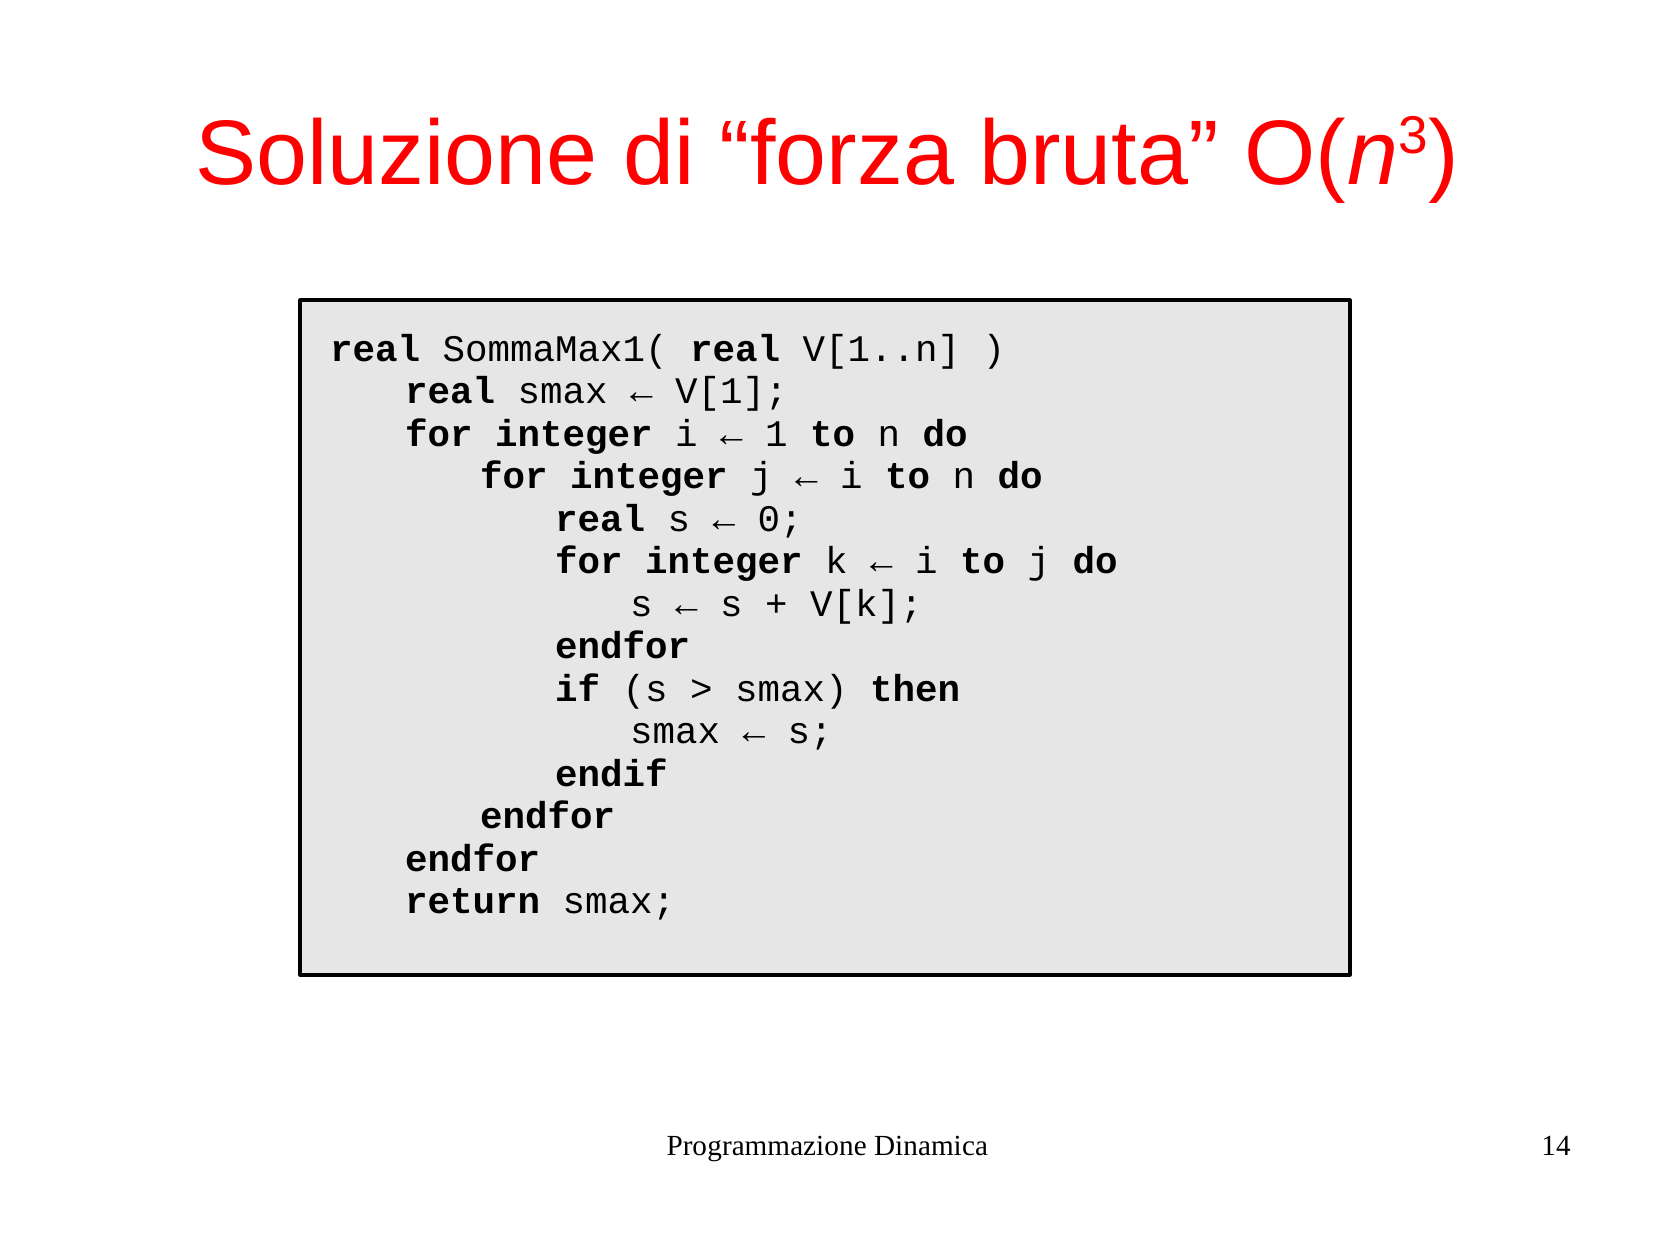

# Soluzione di “forza bruta” O(n3)
real SommaMax1( real V[1..n] )
	real smax ← V[1];
	for integer i ← 1 to n do
		for integer j ← i to n do
			real s ← 0;
			for integer k ← i to j do
				s ← s + V[k];
			endfor
			if (s > smax) then
				smax ← s;
			endif
		endfor
	endfor
	return smax;
Programmazione Dinamica
14